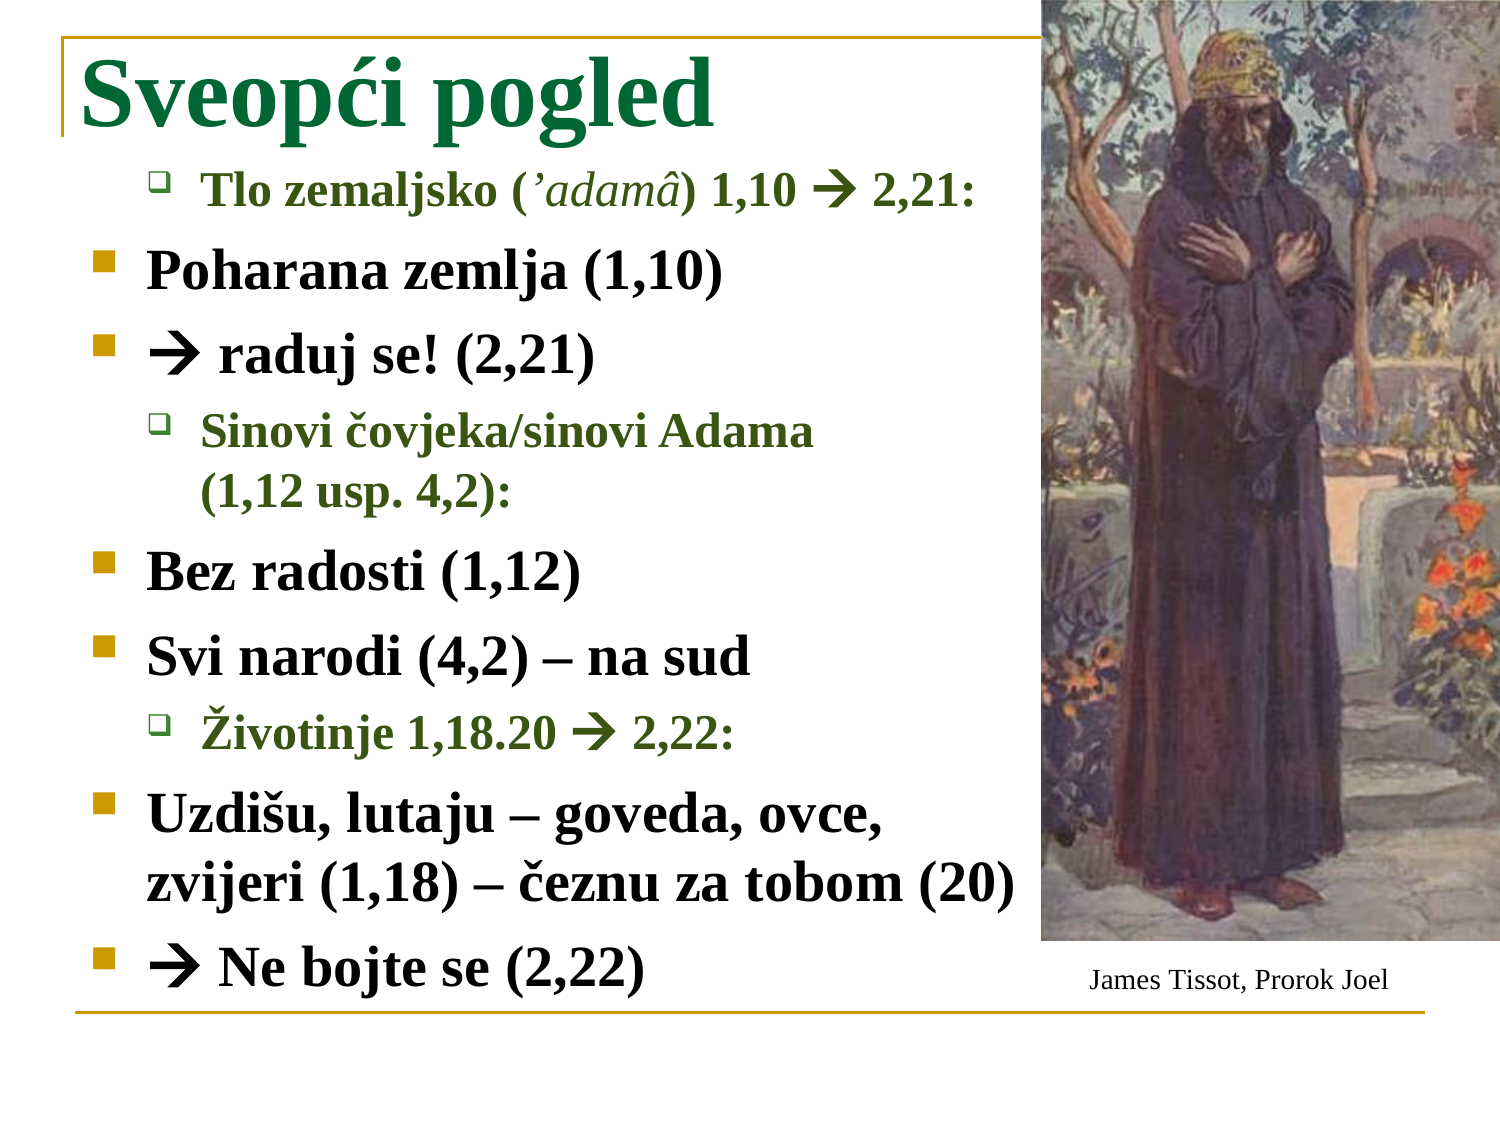

# Sveopći pogled
Tlo zemaljsko (’adamâ) 1,10  2,21:
Poharana zemlja (1,10)
 raduj se! (2,21)
Sinovi čovjeka/sinovi Adama
(1,12 usp. 4,2):
Bez radosti (1,12)
Svi narodi (4,2) – na sud
Životinje 1,18.20  2,22:
Uzdišu, lutaju – goveda, ovce, zvijeri (1,18) – čeznu za tobom (20)
 Ne bojte se (2,22)
James Tissot, Prorok Joel